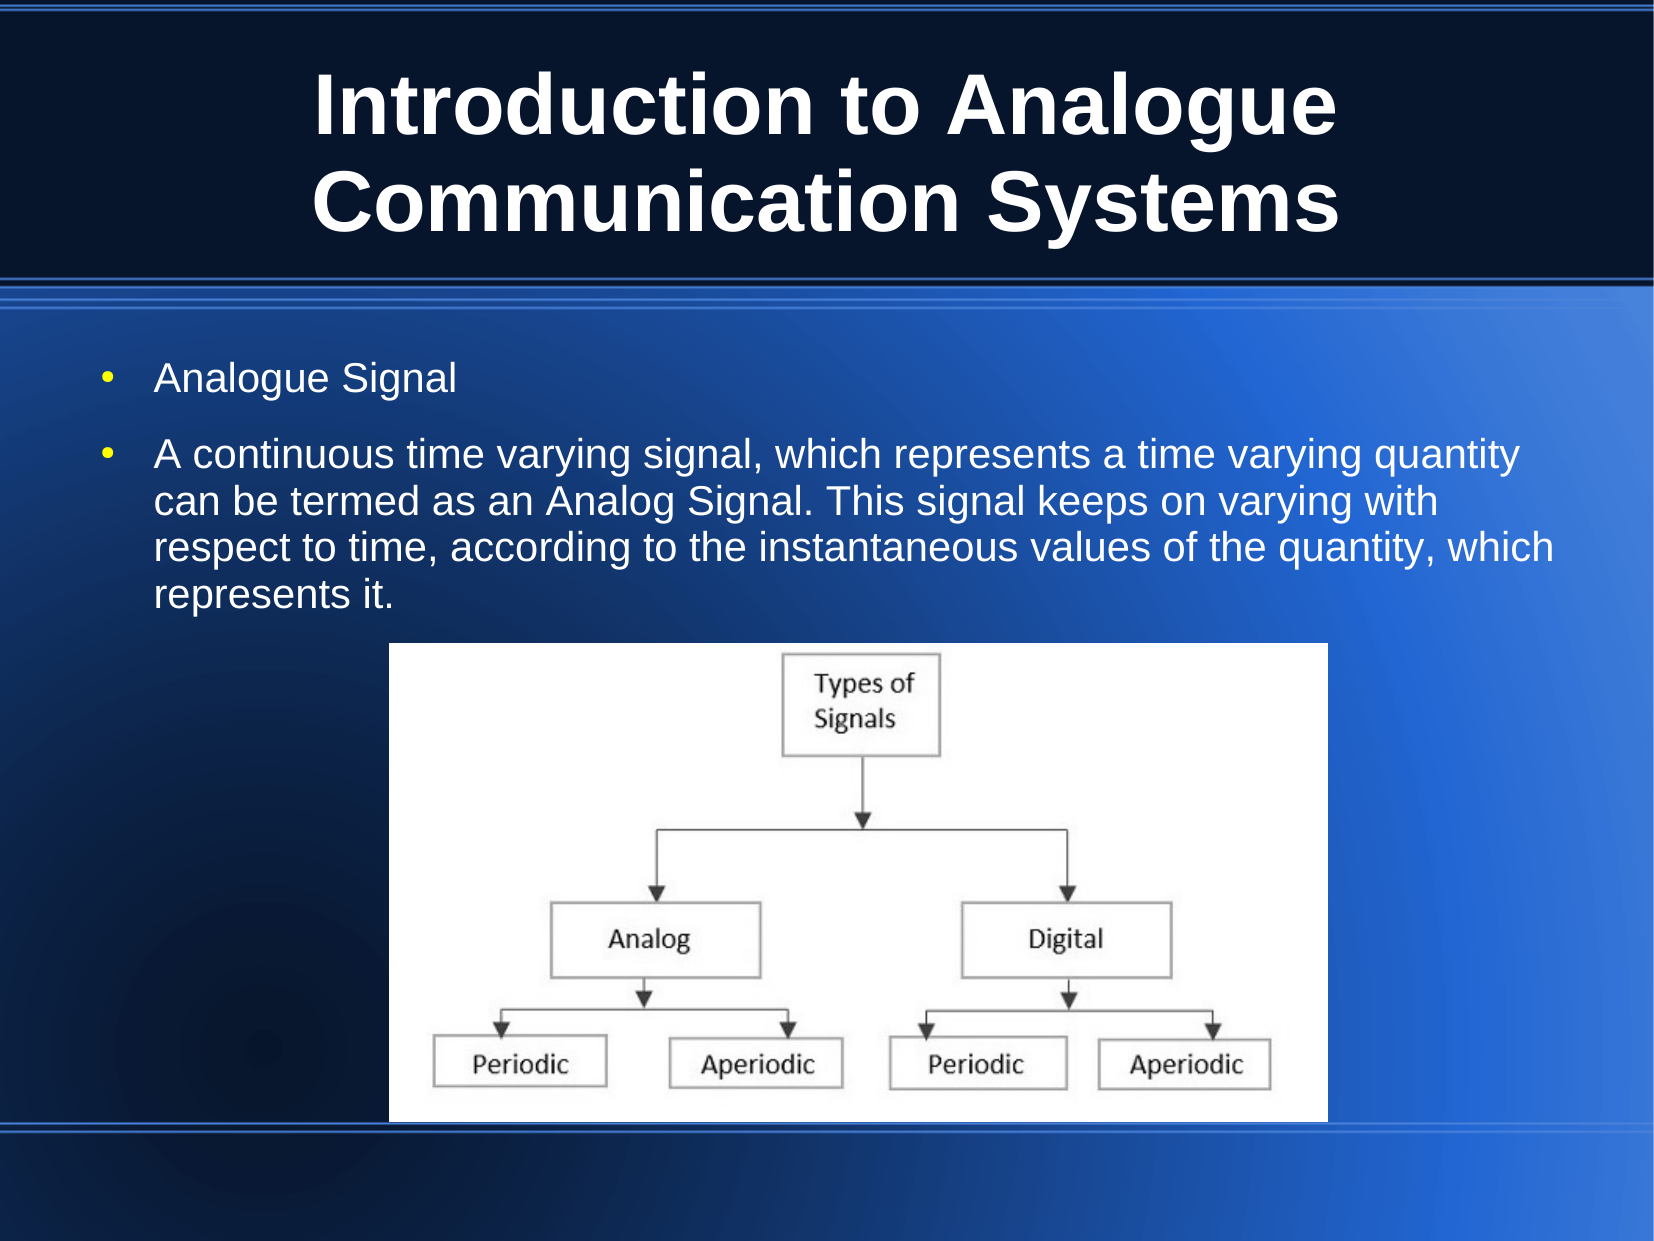

# Introduction to Analogue Communication Systems
Analogue Signal
A continuous time varying signal, which represents a time varying quantity can be termed as an Analog Signal. This signal keeps on varying with respect to time, according to the instantaneous values of the quantity, which represents it.